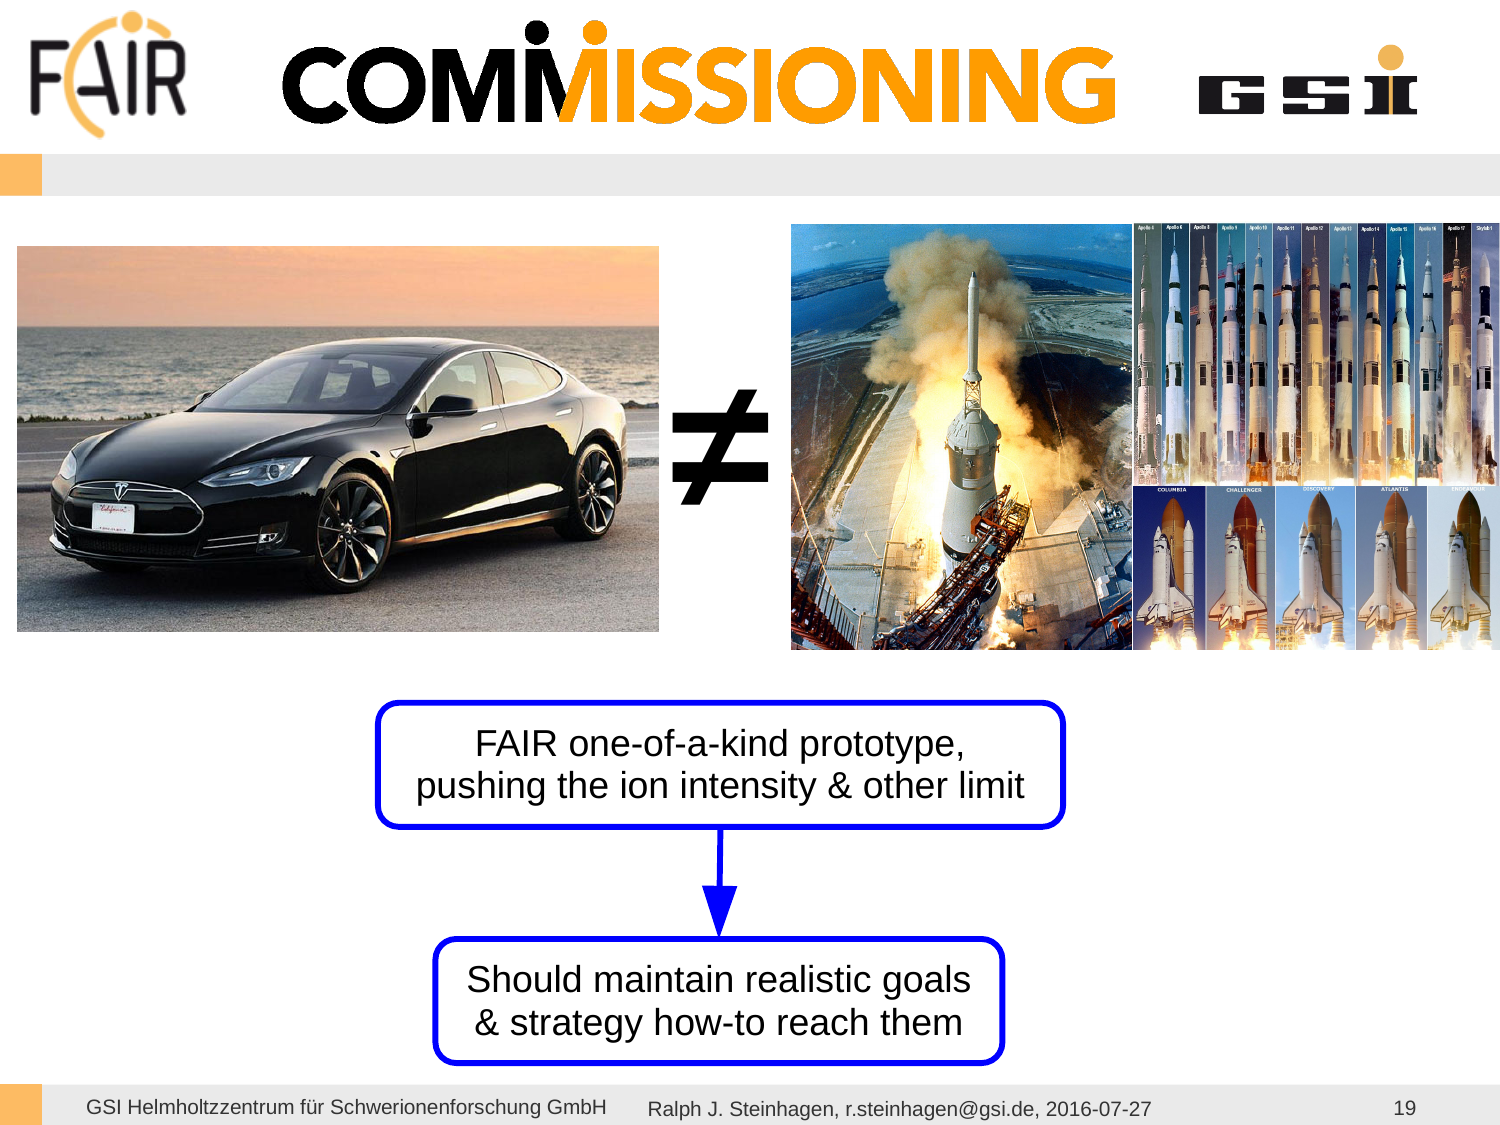

≠
FAIR one-of-a-kind prototype,
pushing the ion intensity & other limit
Should maintain realistic goals
& strategy how-to reach them